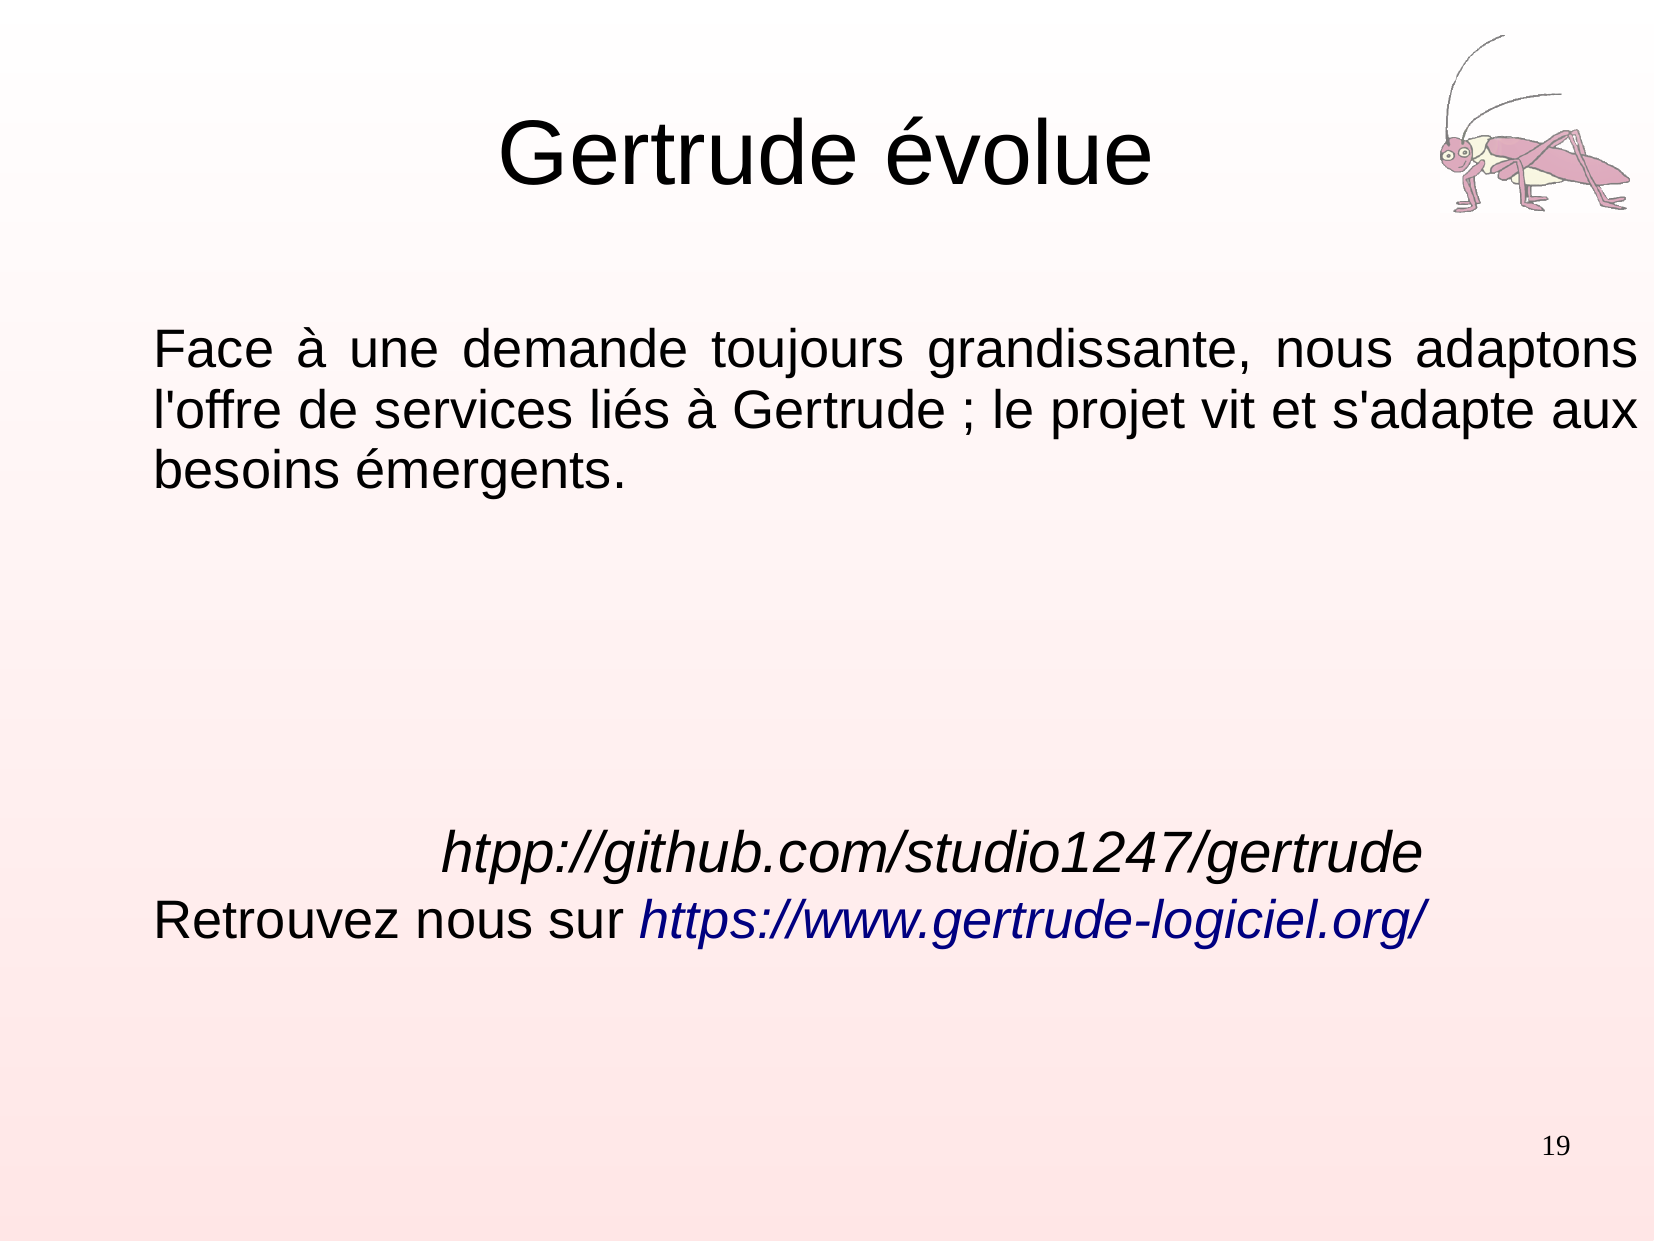

# Gertrude évolue
Face à une demande toujours grandissante, nous adaptons l'offre de services liés à Gertrude ; le projet vit et s'adapte aux besoins émergents.
Retrouvez nous sur https://www.gertrude-logiciel.org/
htpp://github.com/studio1247/gertrude
19